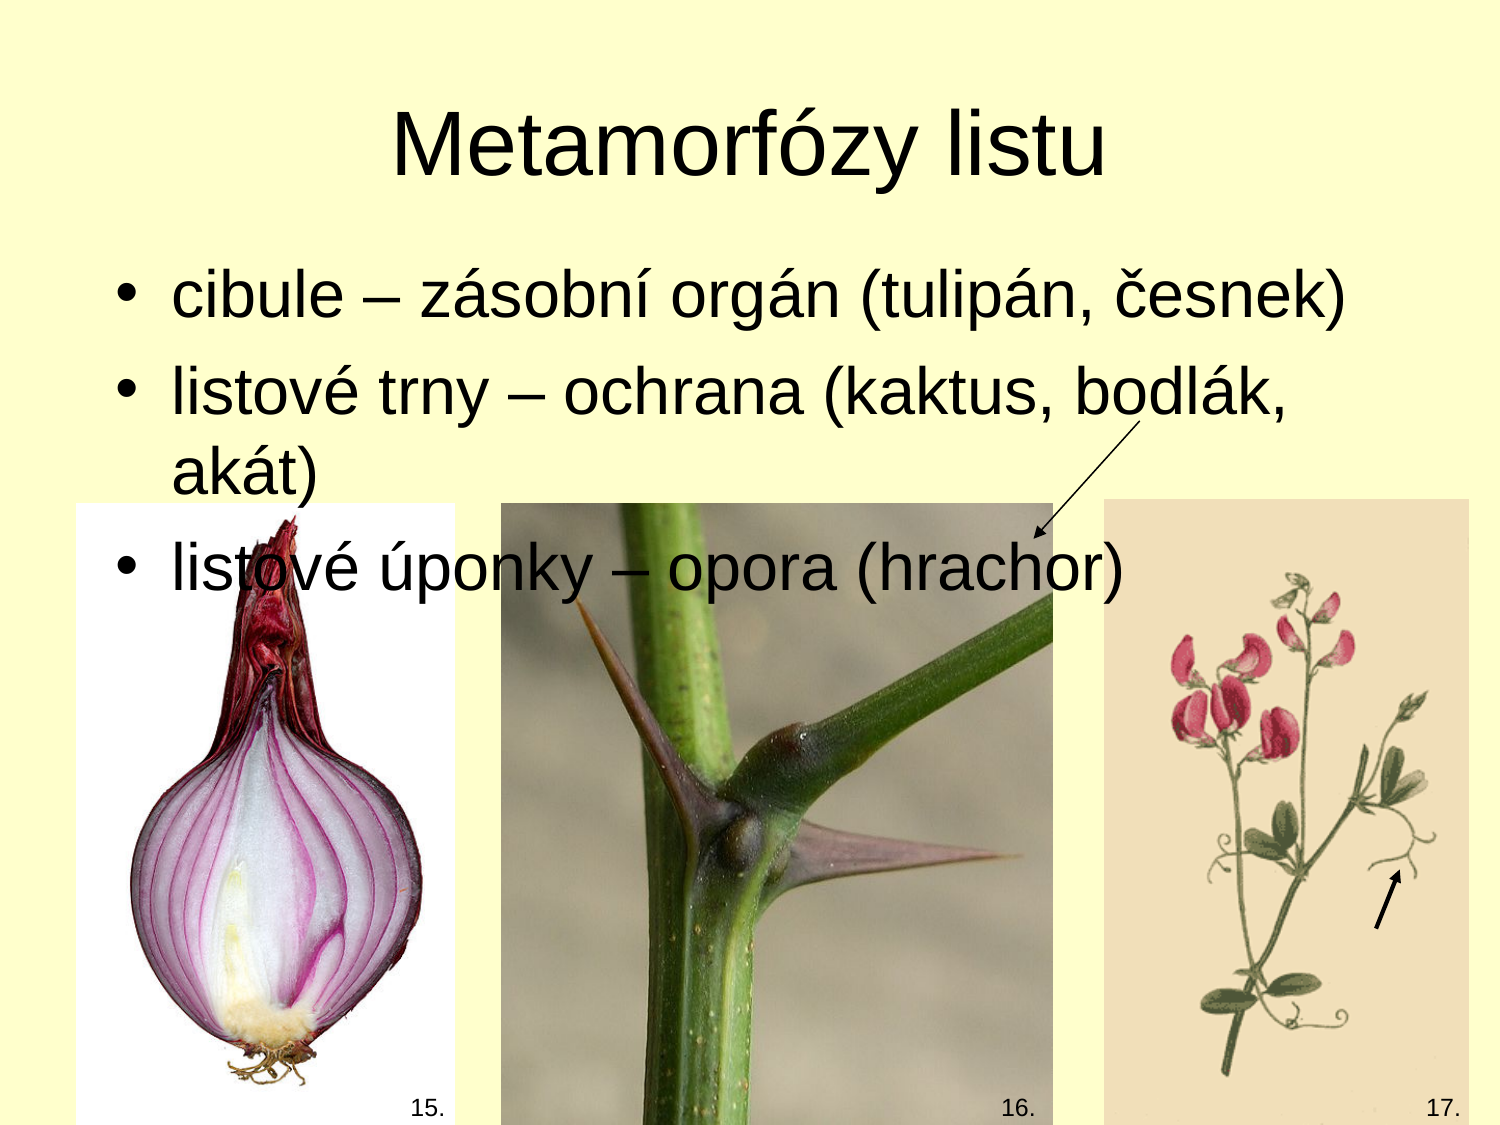

# Metamorfózy listu
cibule – zásobní orgán (tulipán, česnek)
listové trny – ochrana (kaktus, bodlák, akát)
listové úponky – opora (hrachor)
15.
16.
17.